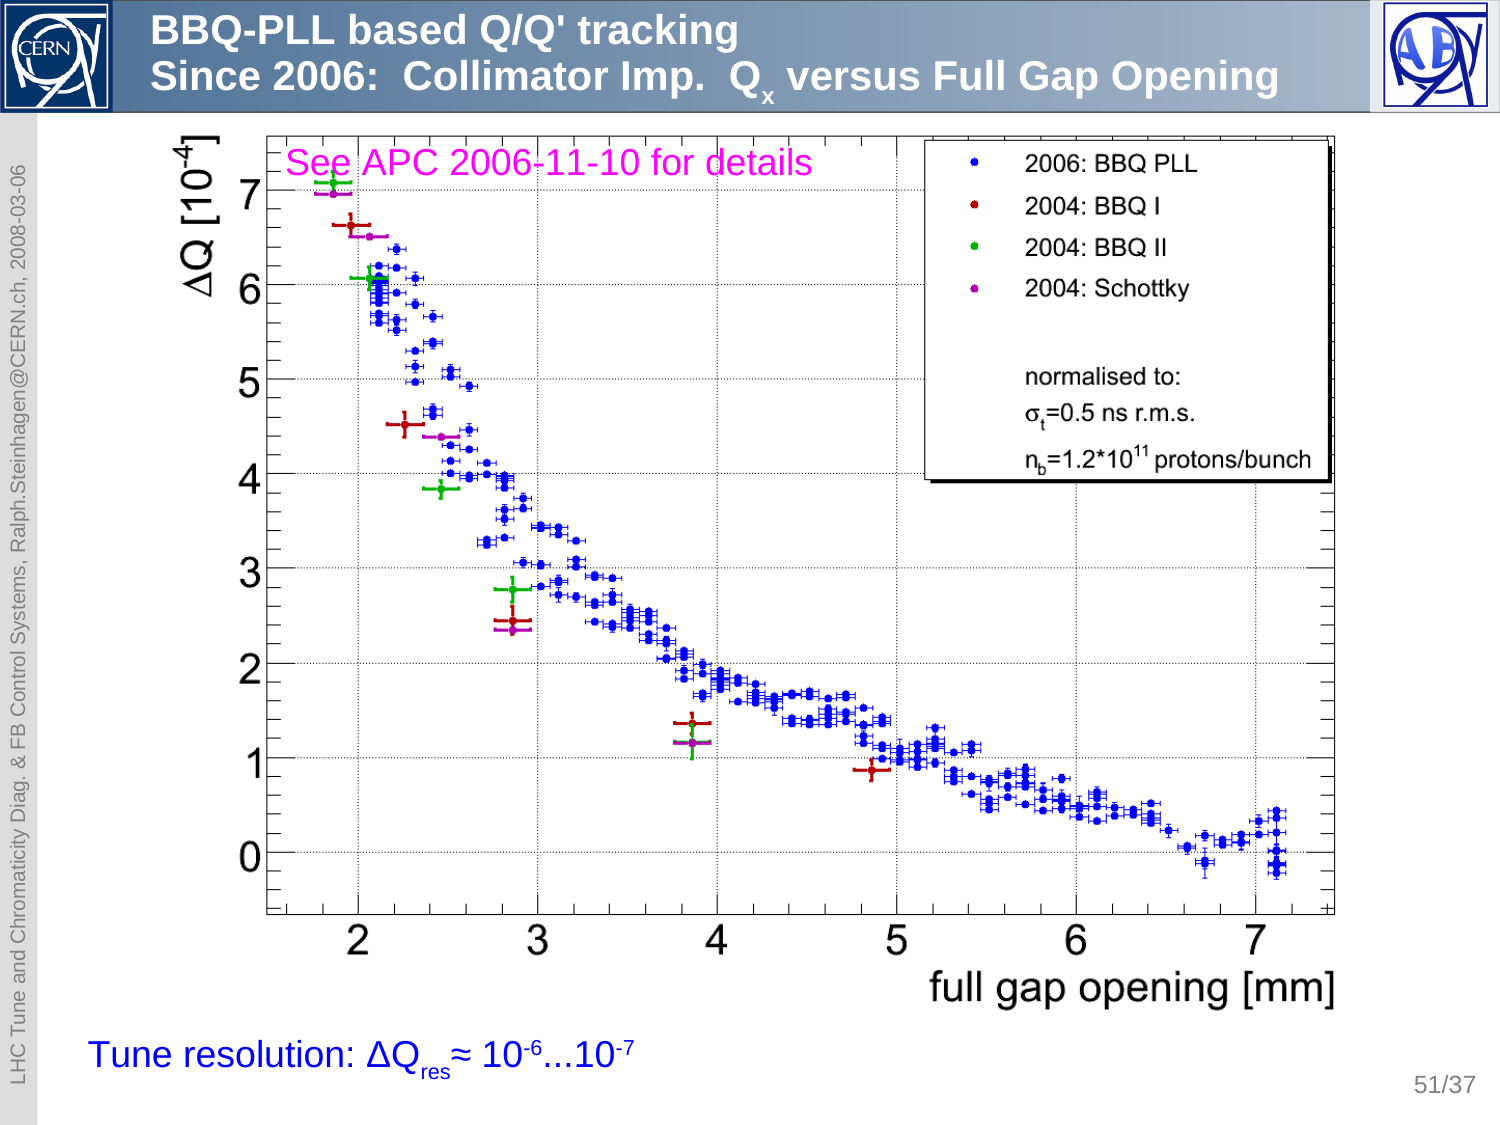

# BBQ-PLL based Q/Q' tracking Since 2006: Collimator Imp. Qx versus Full Gap Opening
See APC 2006-11-10 for details
Tune resolution: ΔQres≈ 10-6...10-7